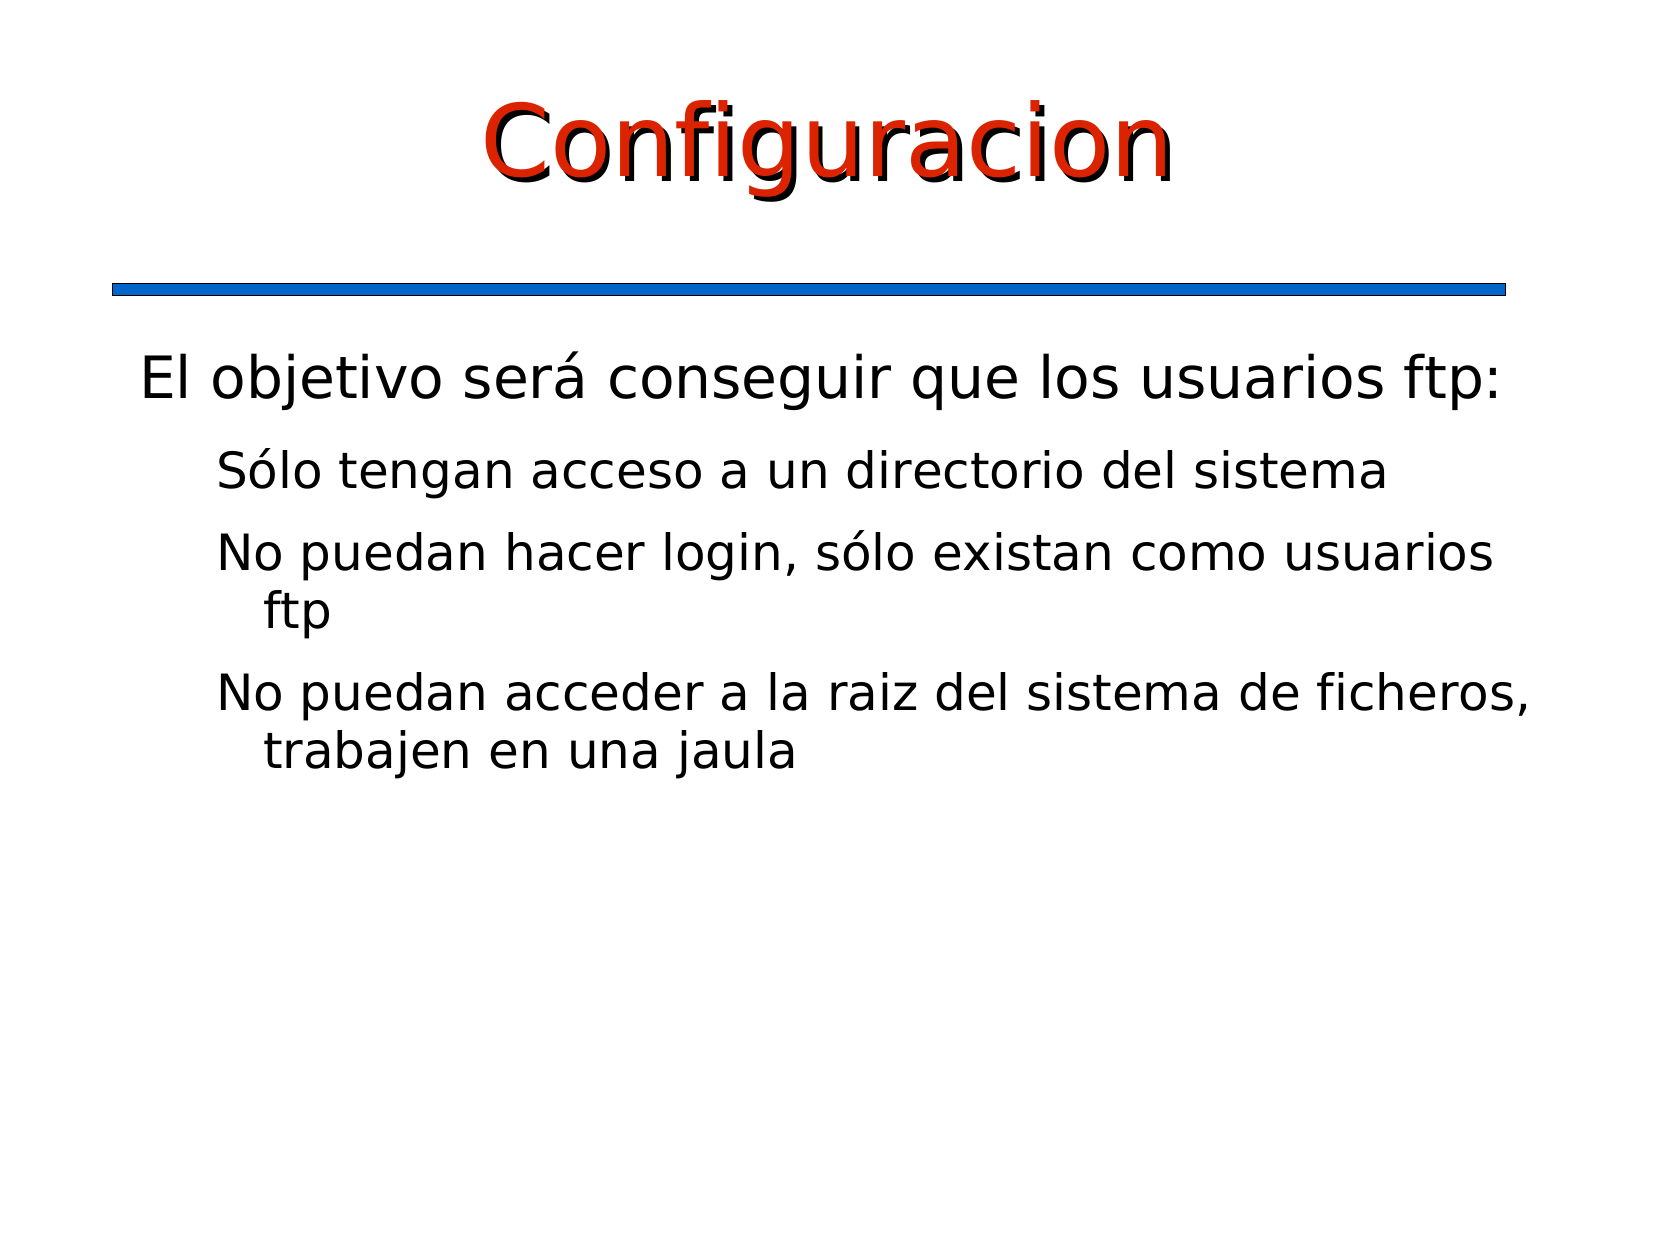

# Configuracion
El objetivo será conseguir que los usuarios ftp:
Sólo tengan acceso a un directorio del sistema
No puedan hacer login, sólo existan como usuarios ftp
No puedan acceder a la raiz del sistema de ficheros, trabajen en una jaula